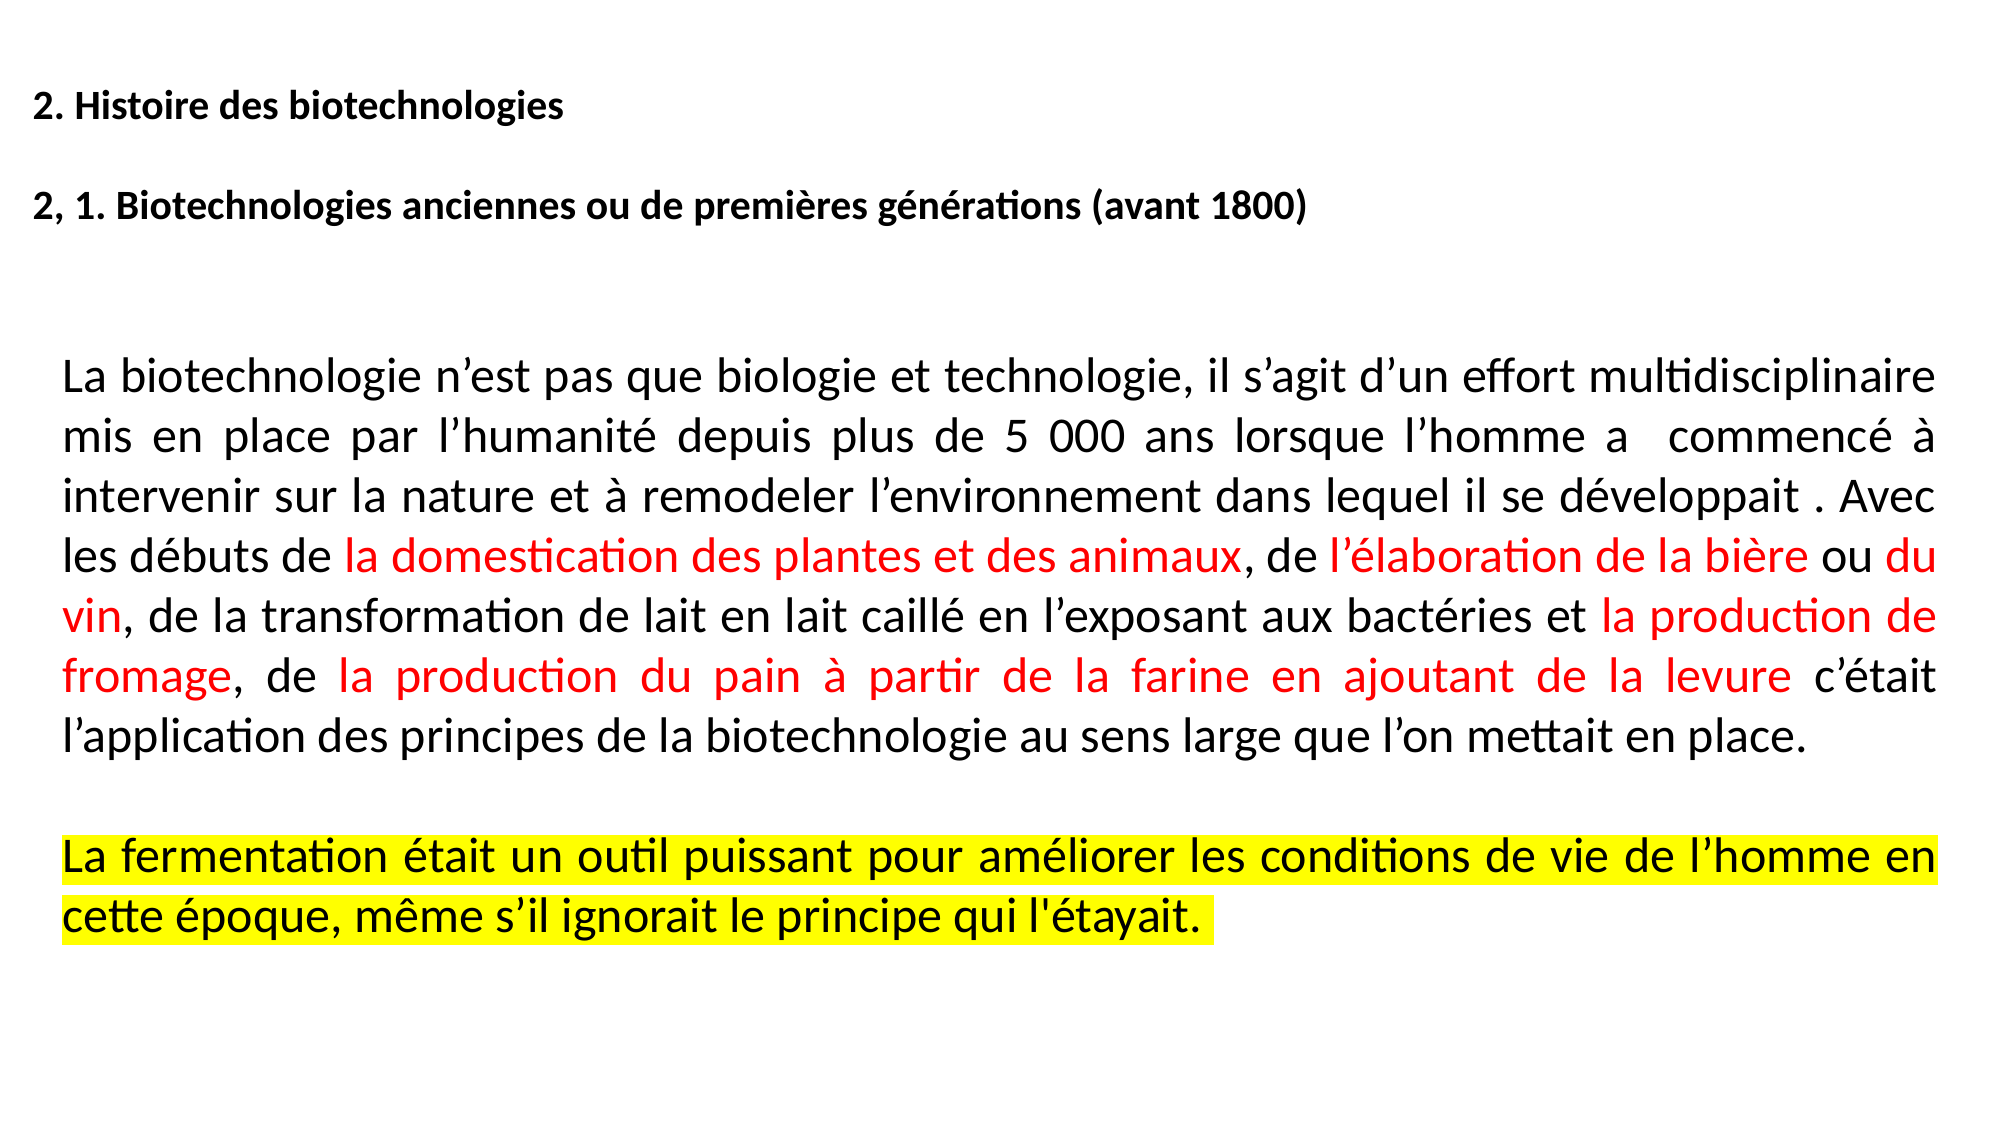

2. Histoire des biotechnologies
2, 1. Biotechnologies anciennes ou de premières générations (avant 1800)
La biotechnologie n’est pas que biologie et technologie, il s’agit d’un effort multidisciplinaire mis en place par l’humanité depuis plus de 5 000 ans lorsque l’homme a commencé à intervenir sur la nature et à remodeler l’environnement dans lequel il se développait . Avec les débuts de la domestication des plantes et des animaux, de l’élaboration de la bière ou du vin, de la transformation de lait en lait caillé en l’exposant aux bactéries et la production de fromage, de la production du pain à partir de la farine en ajoutant de la levure c’était l’application des principes de la biotechnologie au sens large que l’on mettait en place.
La fermentation était un outil puissant pour améliorer les conditions de vie de l’homme en cette époque, même s’il ignorait le principe qui l'étayait.